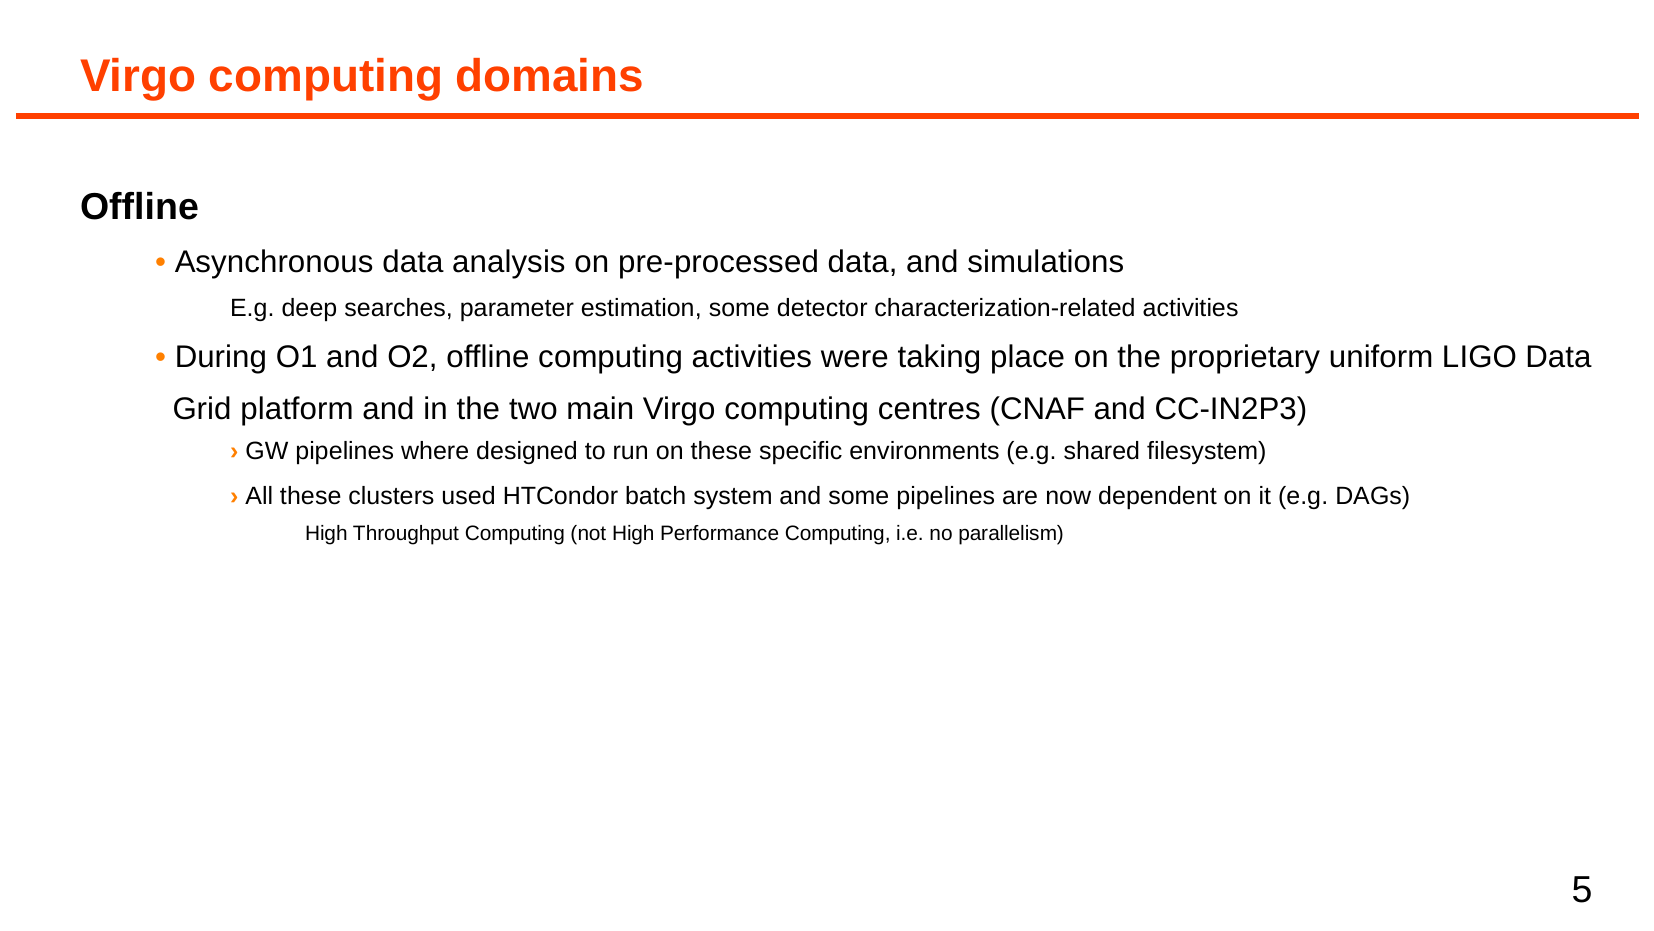

Virgo computing domains
Offline
	• Asynchronous data analysis on pre-processed data, and simulations
		E.g. deep searches, parameter estimation, some detector characterization-related activities
	• During O1 and O2, offline computing activities were taking place on the proprietary uniform LIGO Data
	 Grid platform and in the two main Virgo computing centres (CNAF and CC-IN2P3)
		› GW pipelines where designed to run on these specific environments (e.g. shared filesystem)
		› All these clusters used HTCondor batch system and some pipelines are now dependent on it (e.g. DAGs)
			High Throughput Computing (not High Performance Computing, i.e. no parallelism)
5